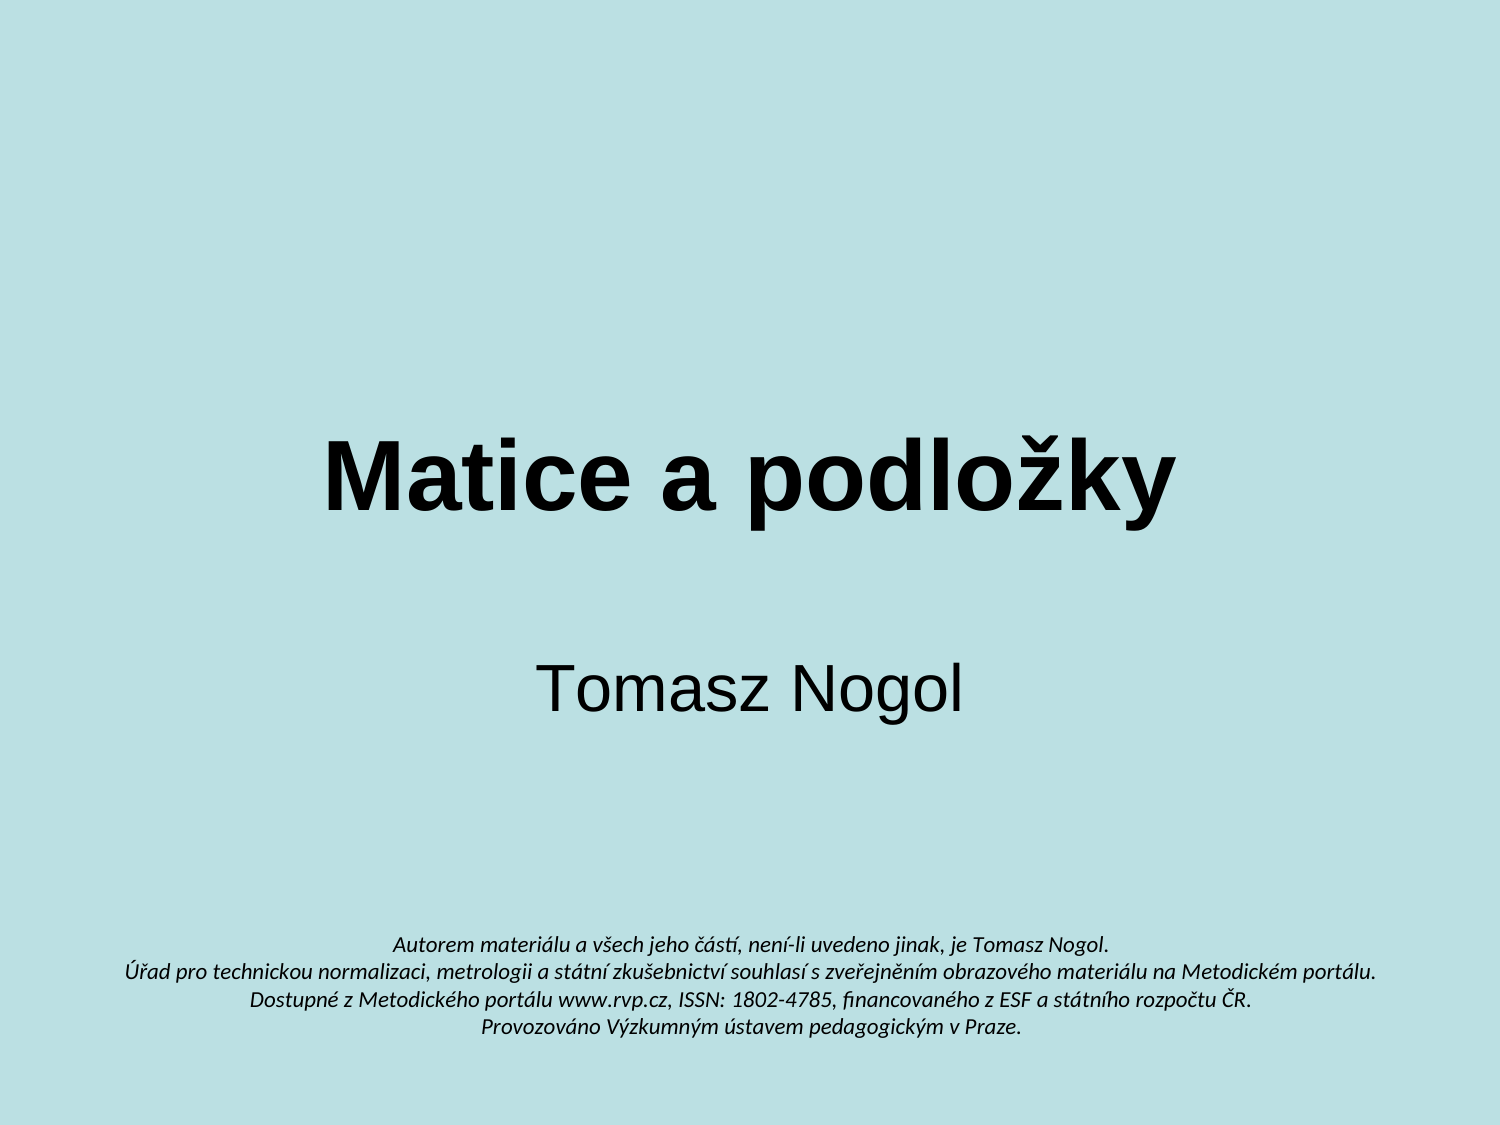

# Matice a podložky
Tomasz Nogol
Autorem materiálu a všech jeho částí, není-li uvedeno jinak, je Tomasz Nogol.
Úřad pro technickou normalizaci, metrologii a státní zkušebnictví souhlasí s zveřejněním obrazového materiálu na Metodickém portálu.
Dostupné z Metodického portálu www.rvp.cz, ISSN: 1802-4785, financovaného z ESF a státního rozpočtu ČR.
Provozováno Výzkumným ústavem pedagogickým v Praze.